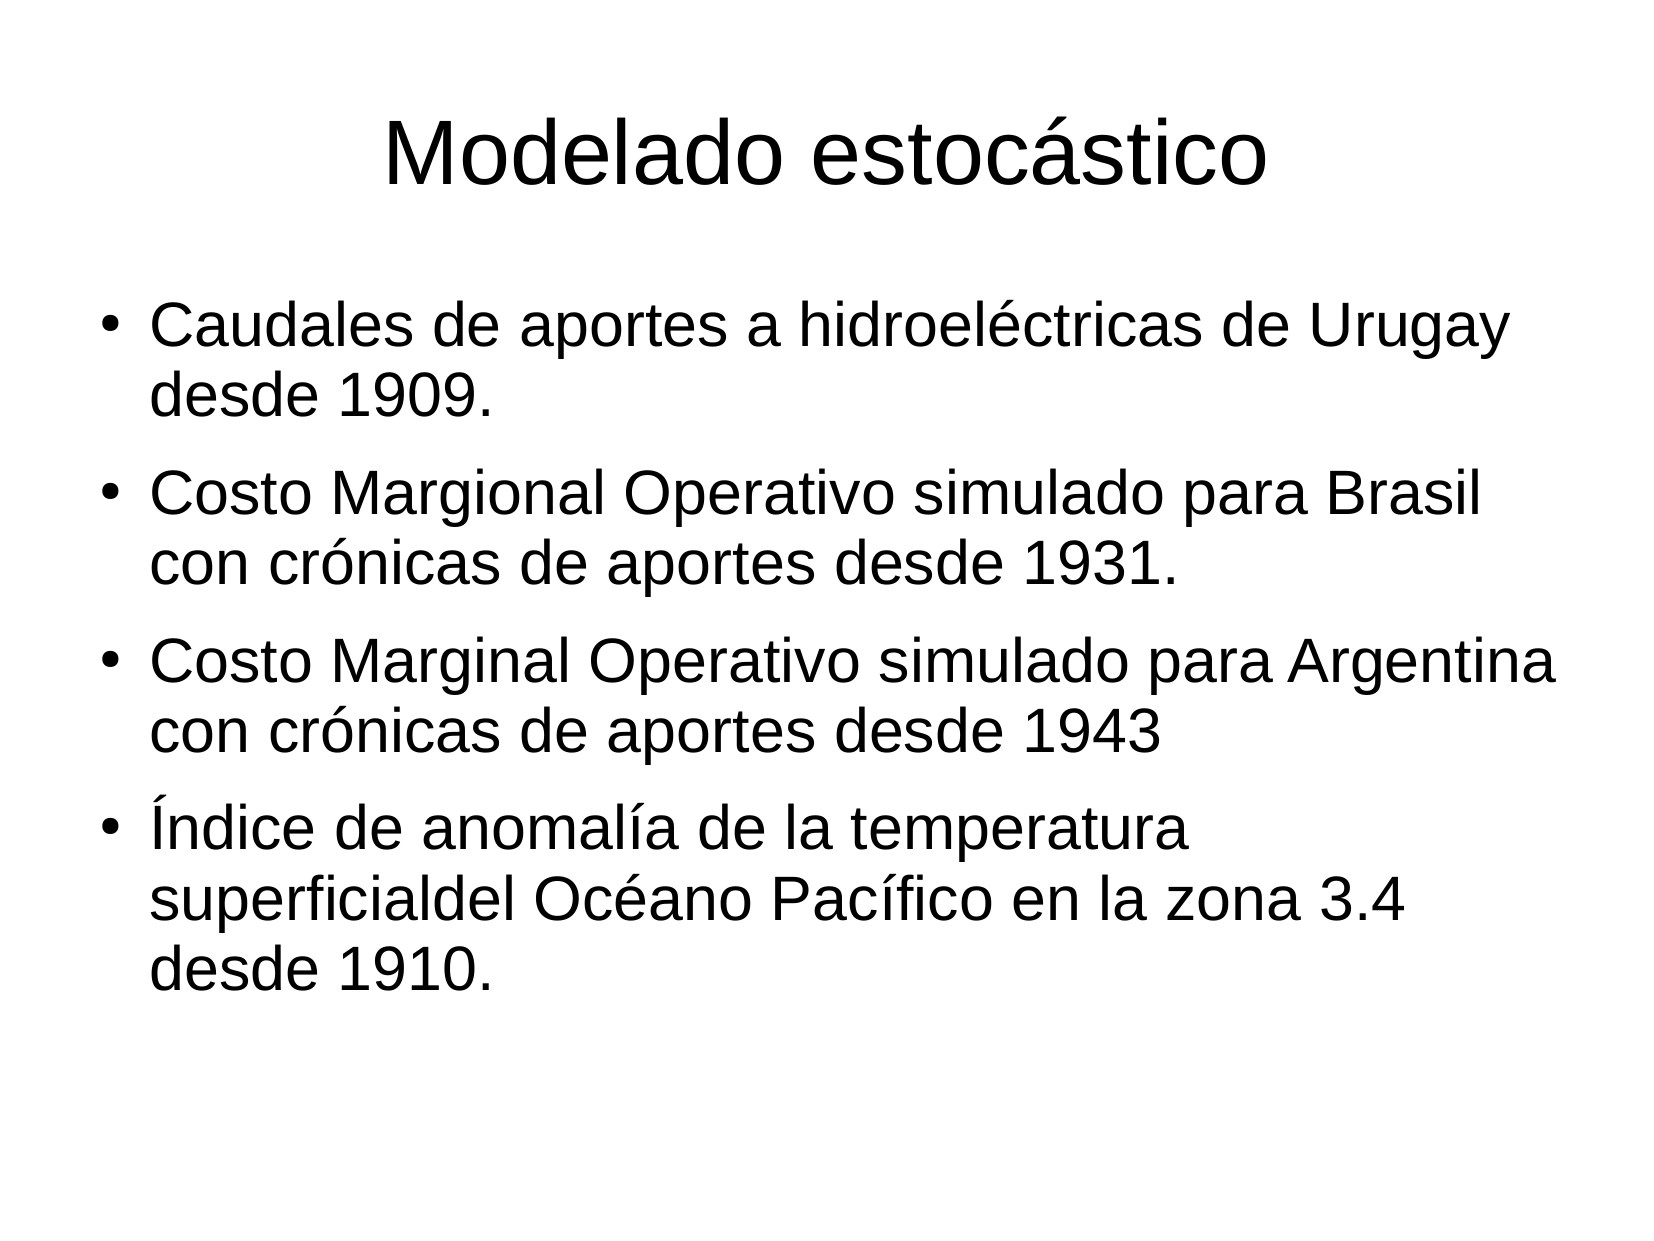

# Modelado estocástico
Caudales de aportes a hidroeléctricas de Urugay desde 1909.
Costo Margional Operativo simulado para Brasil con crónicas de aportes desde 1931.
Costo Marginal Operativo simulado para Argentina con crónicas de aportes desde 1943
Índice de anomalía de la temperatura superficialdel Océano Pacífico en la zona 3.4 desde 1910.